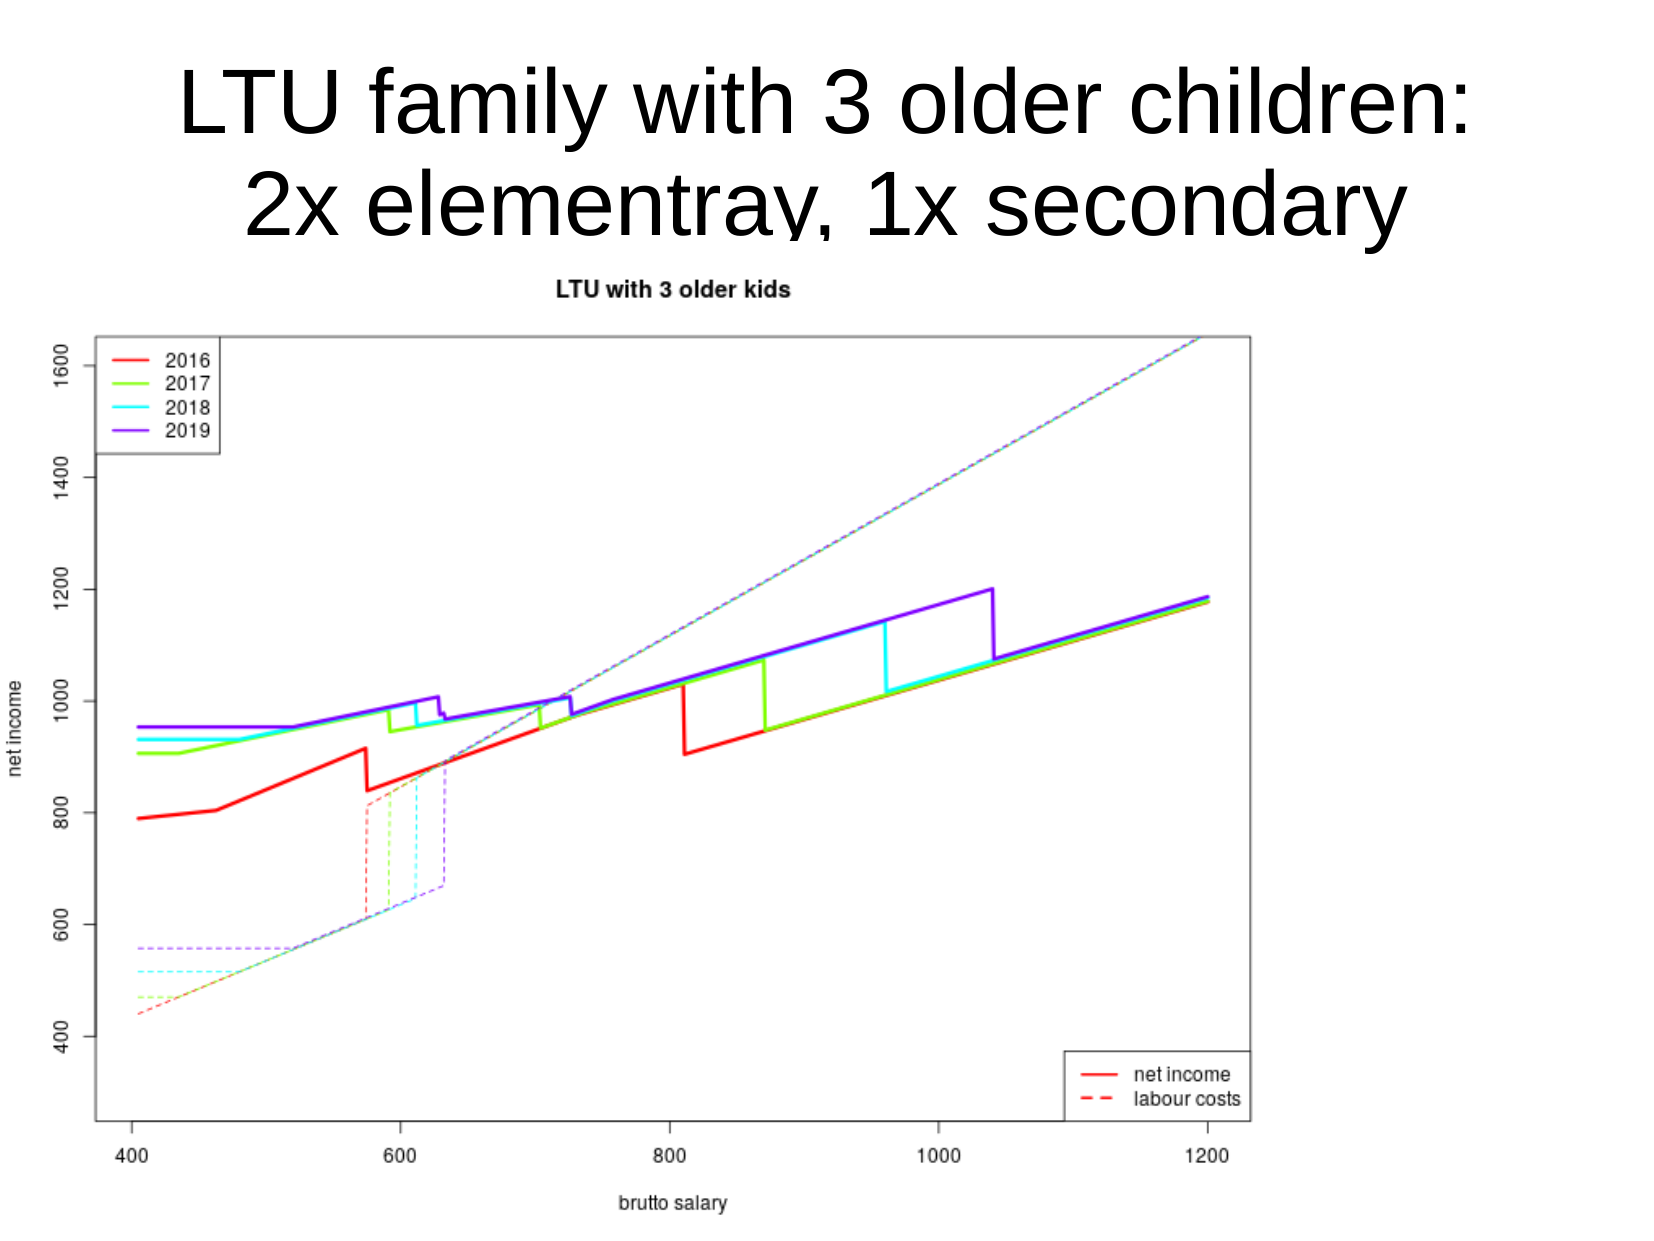

# LTU family with 3 older children: 2x elementray, 1x secondary